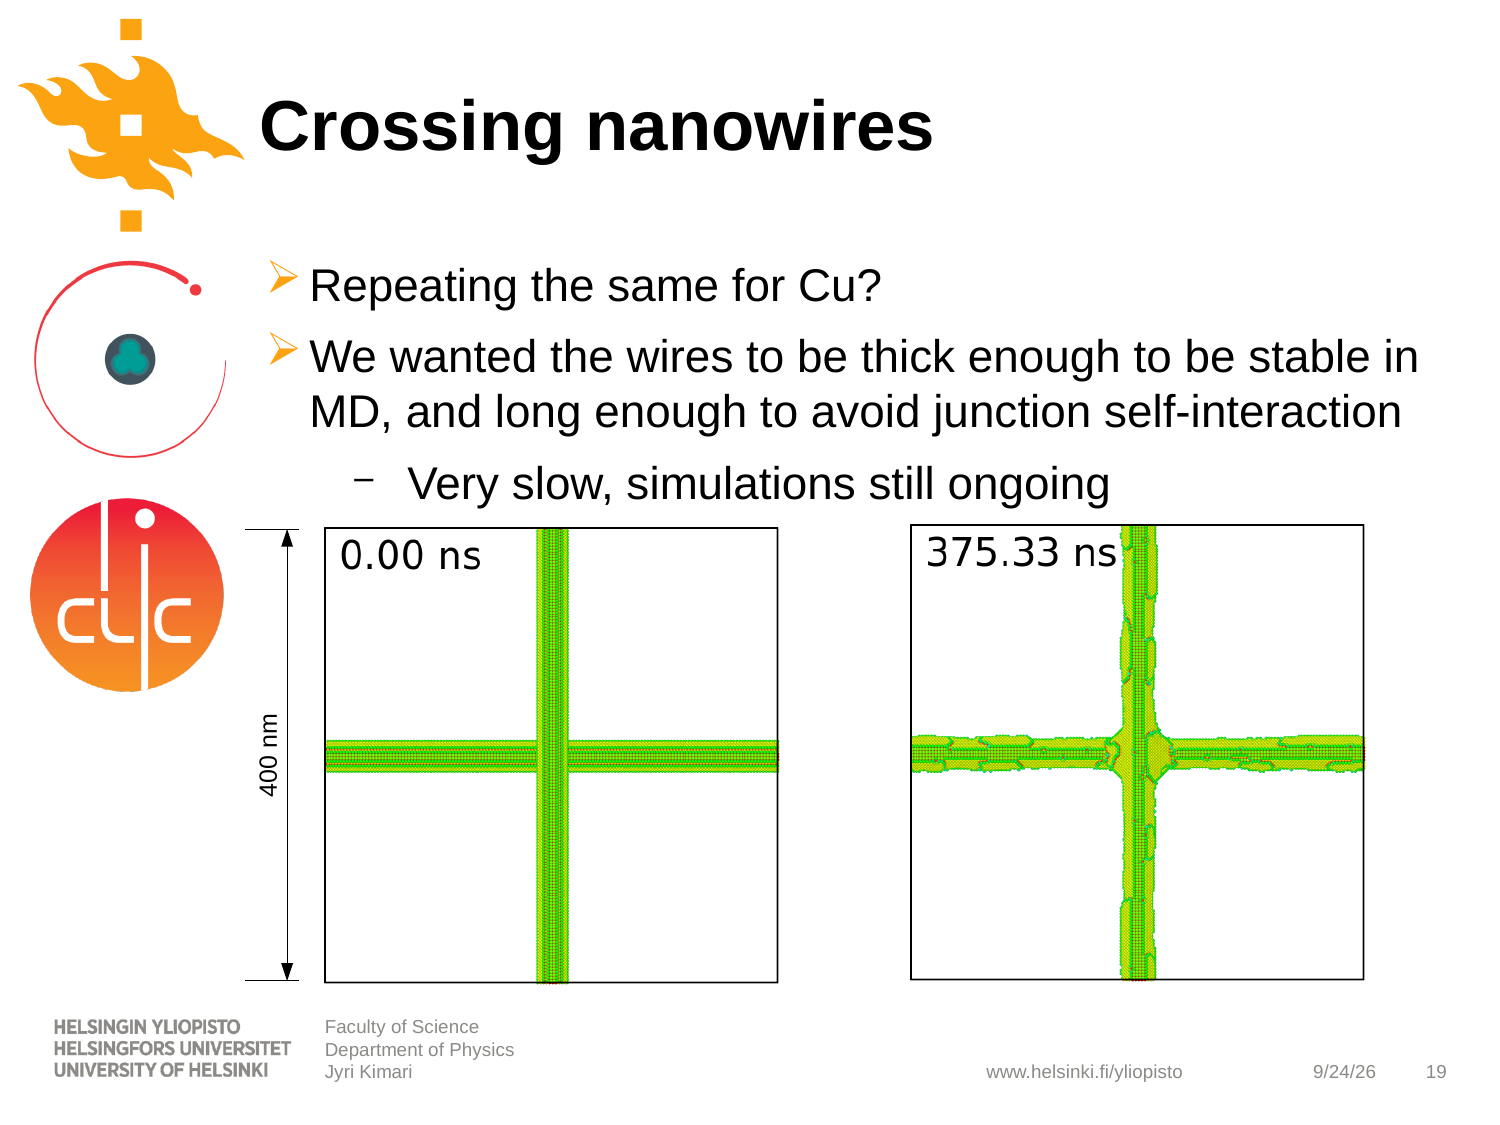

# Crossing nanowires
Repeating the same for Cu?
We wanted the wires to be thick enough to be stable in MD, and long enough to avoid junction self-interaction
Very slow, simulations still ongoing
Faculty of Science
Department of Physics
Jyri Kimari